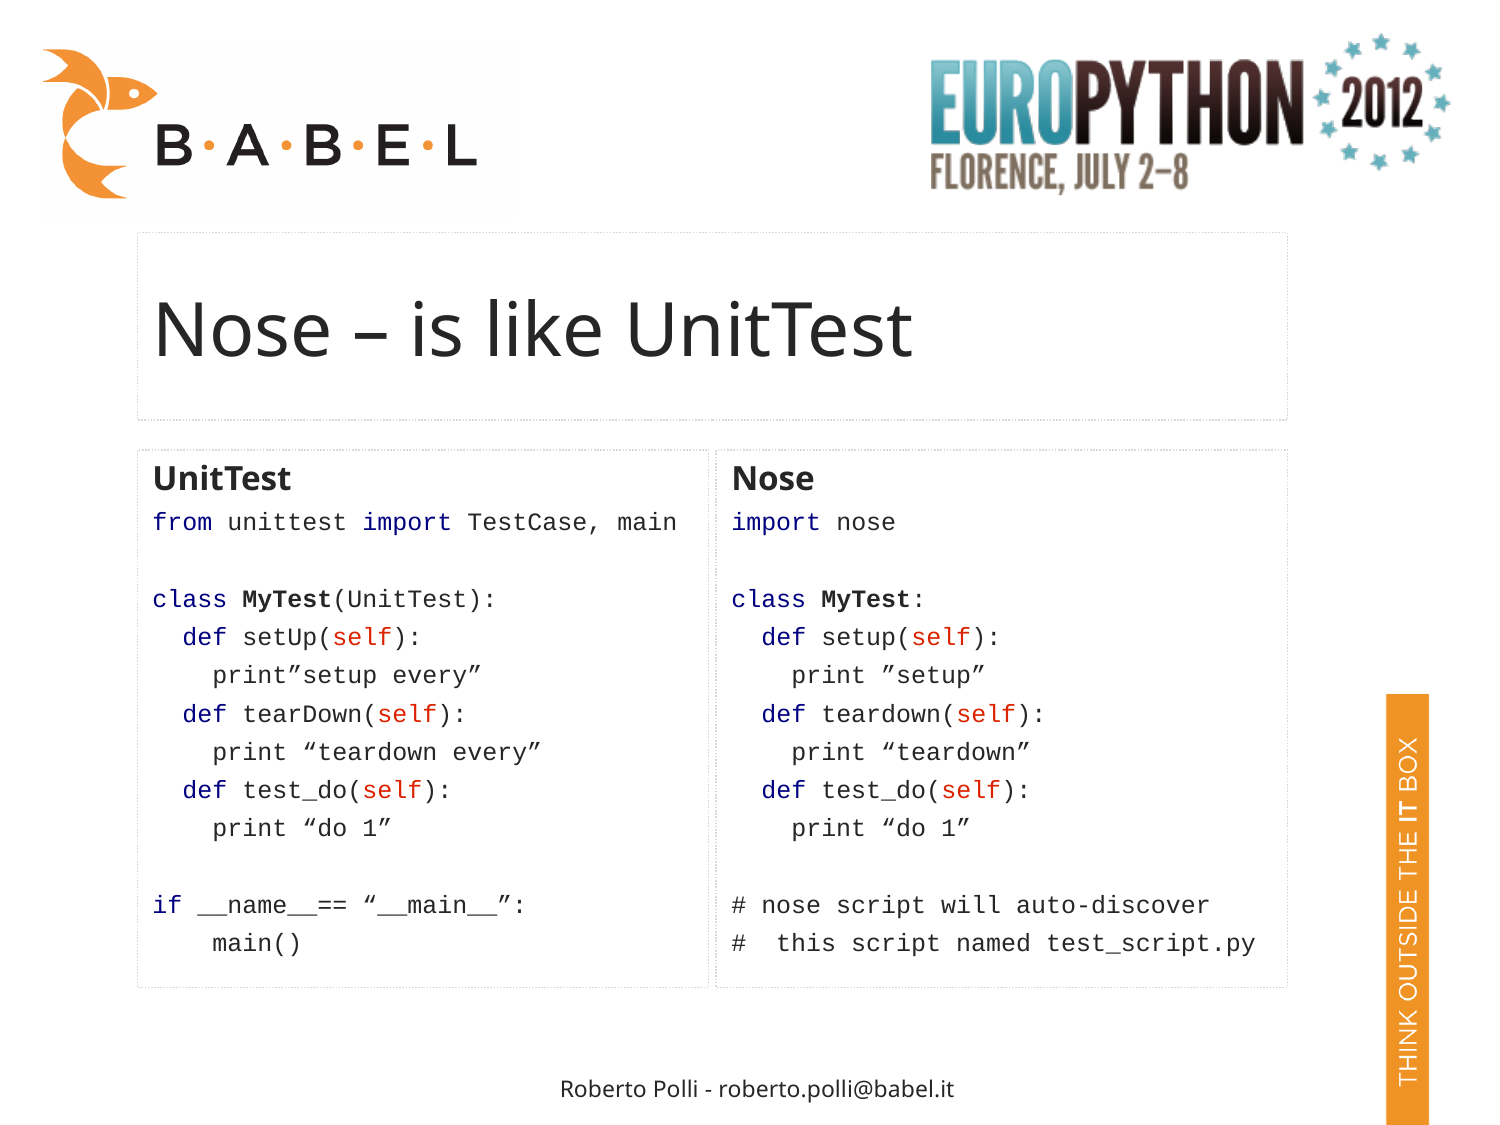

# Nose – is like UnitTest
UnitTest
from unittest import TestCase, main
class MyTest(UnitTest):
 def setUp(self):
 print”setup every”
 def tearDown(self):
 print “teardown every”
 def test_do(self):
 print “do 1”
if __name__== “__main__”:
 main()
Nose
import nose
class MyTest:
 def setup(self):
 print ”setup”
 def teardown(self):
 print “teardown”
 def test_do(self):
 print “do 1”
# nose script will auto-discover
# this script named test_script.py